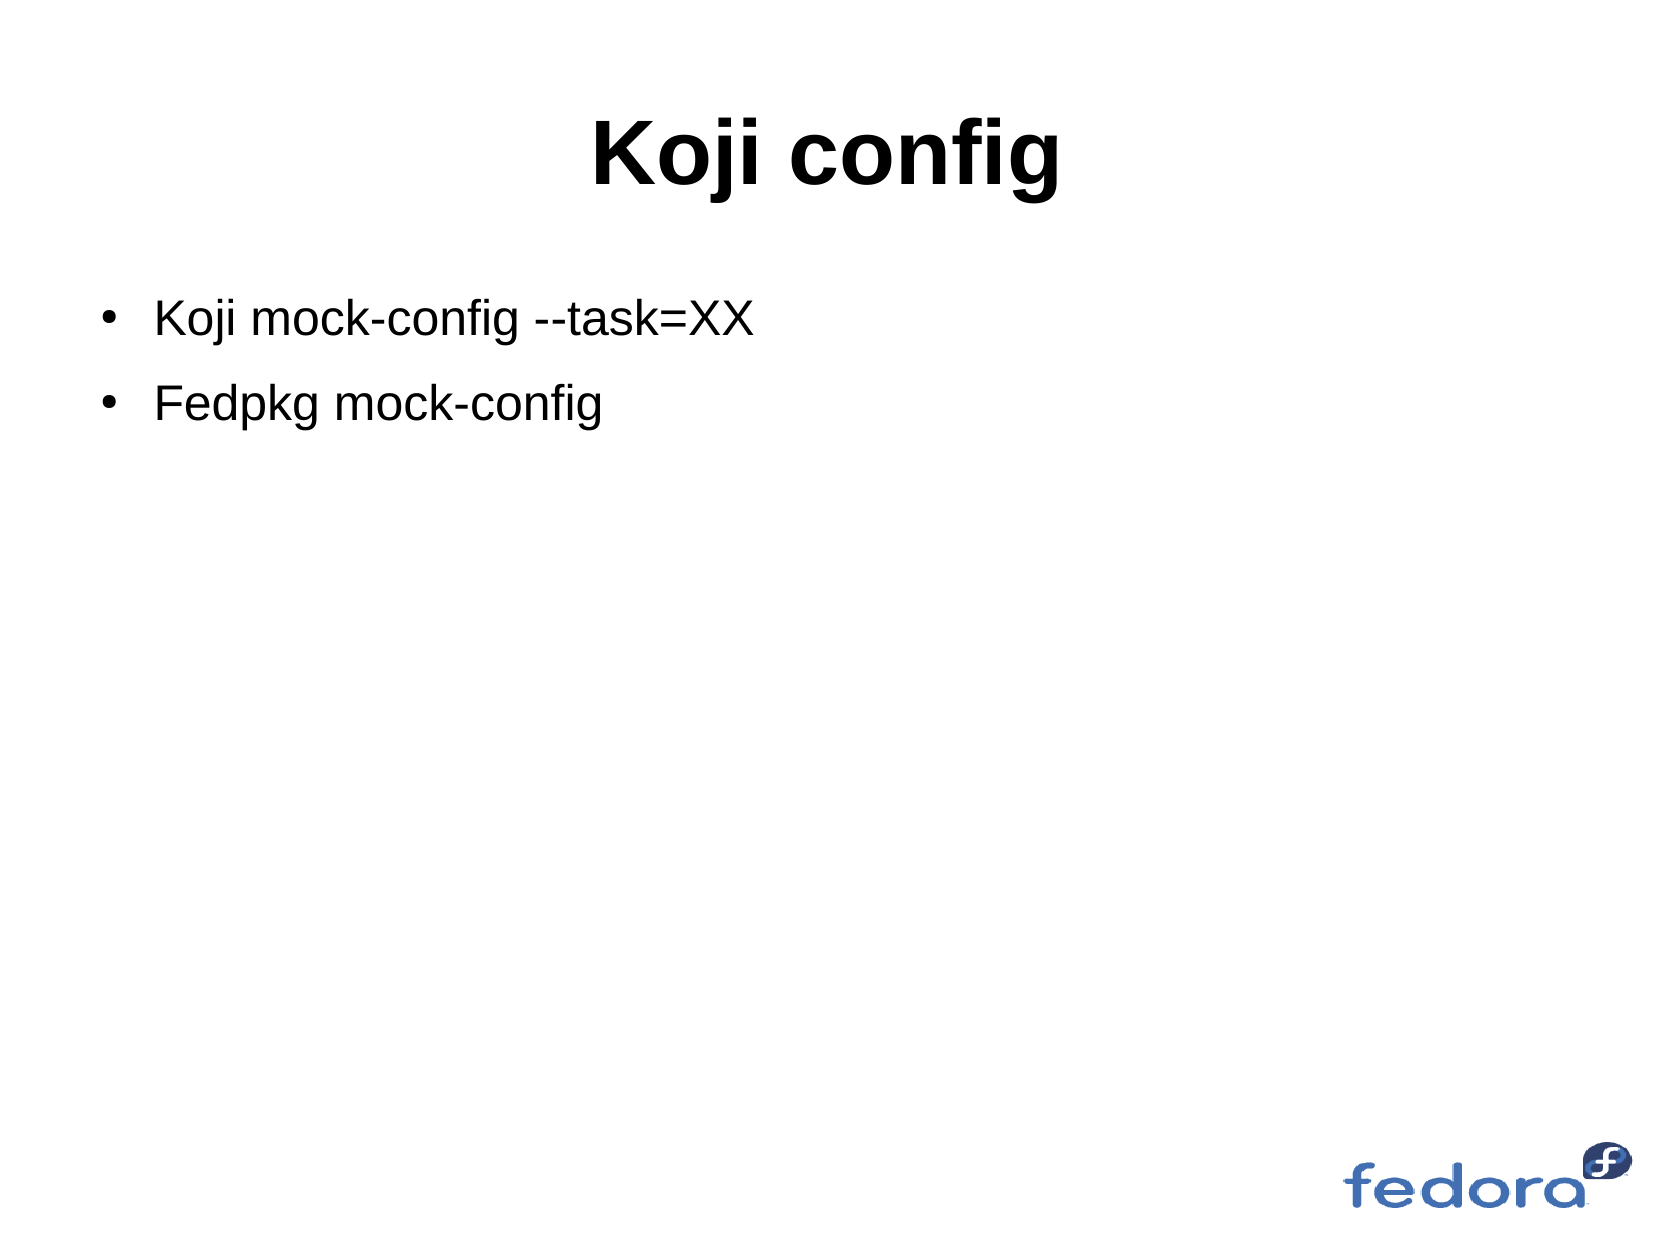

# Koji config
Koji mock-config --task=XX
Fedpkg mock-config